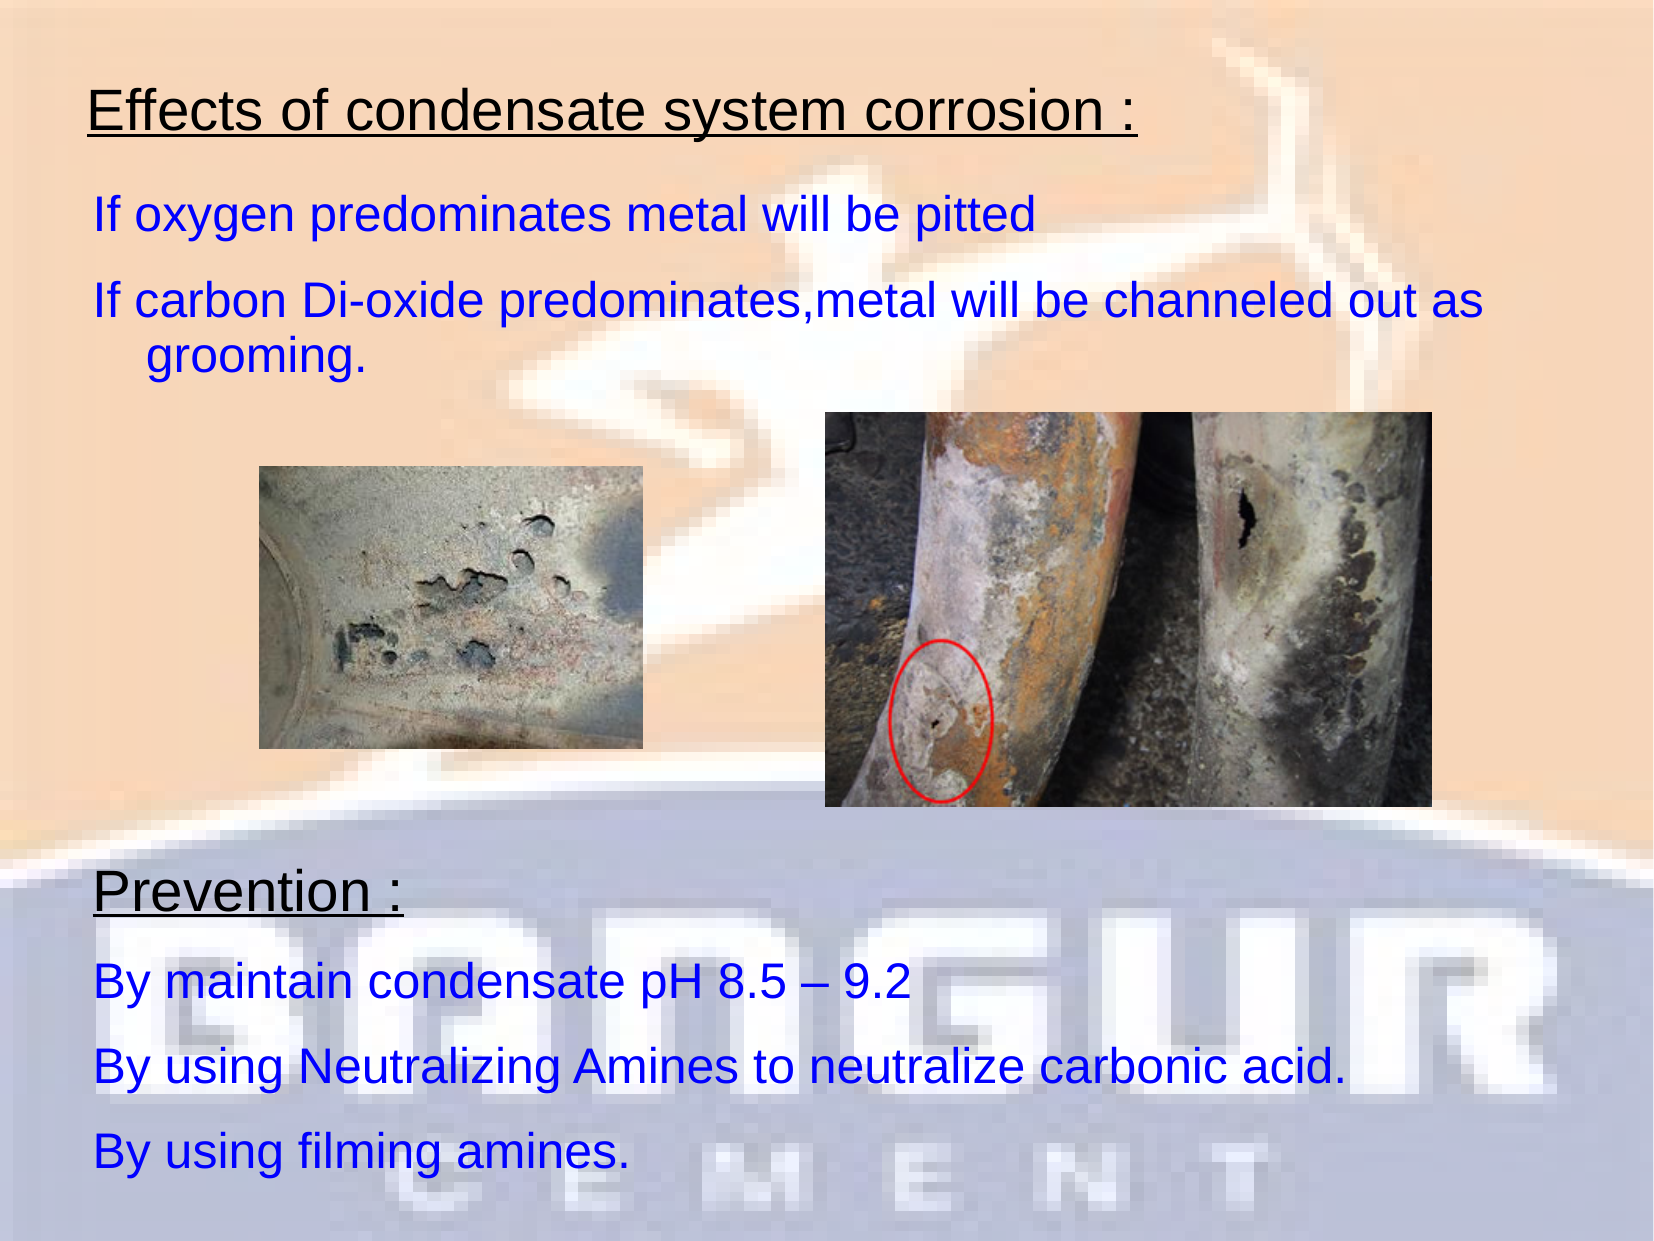

# Effects of condensate system corrosion :
If oxygen predominates metal will be pitted
If carbon Di-oxide predominates,metal will be channeled out as grooming.
Prevention :
By maintain condensate pH 8.5 – 9.2
By using Neutralizing Amines to neutralize carbonic acid.
By using filming amines.